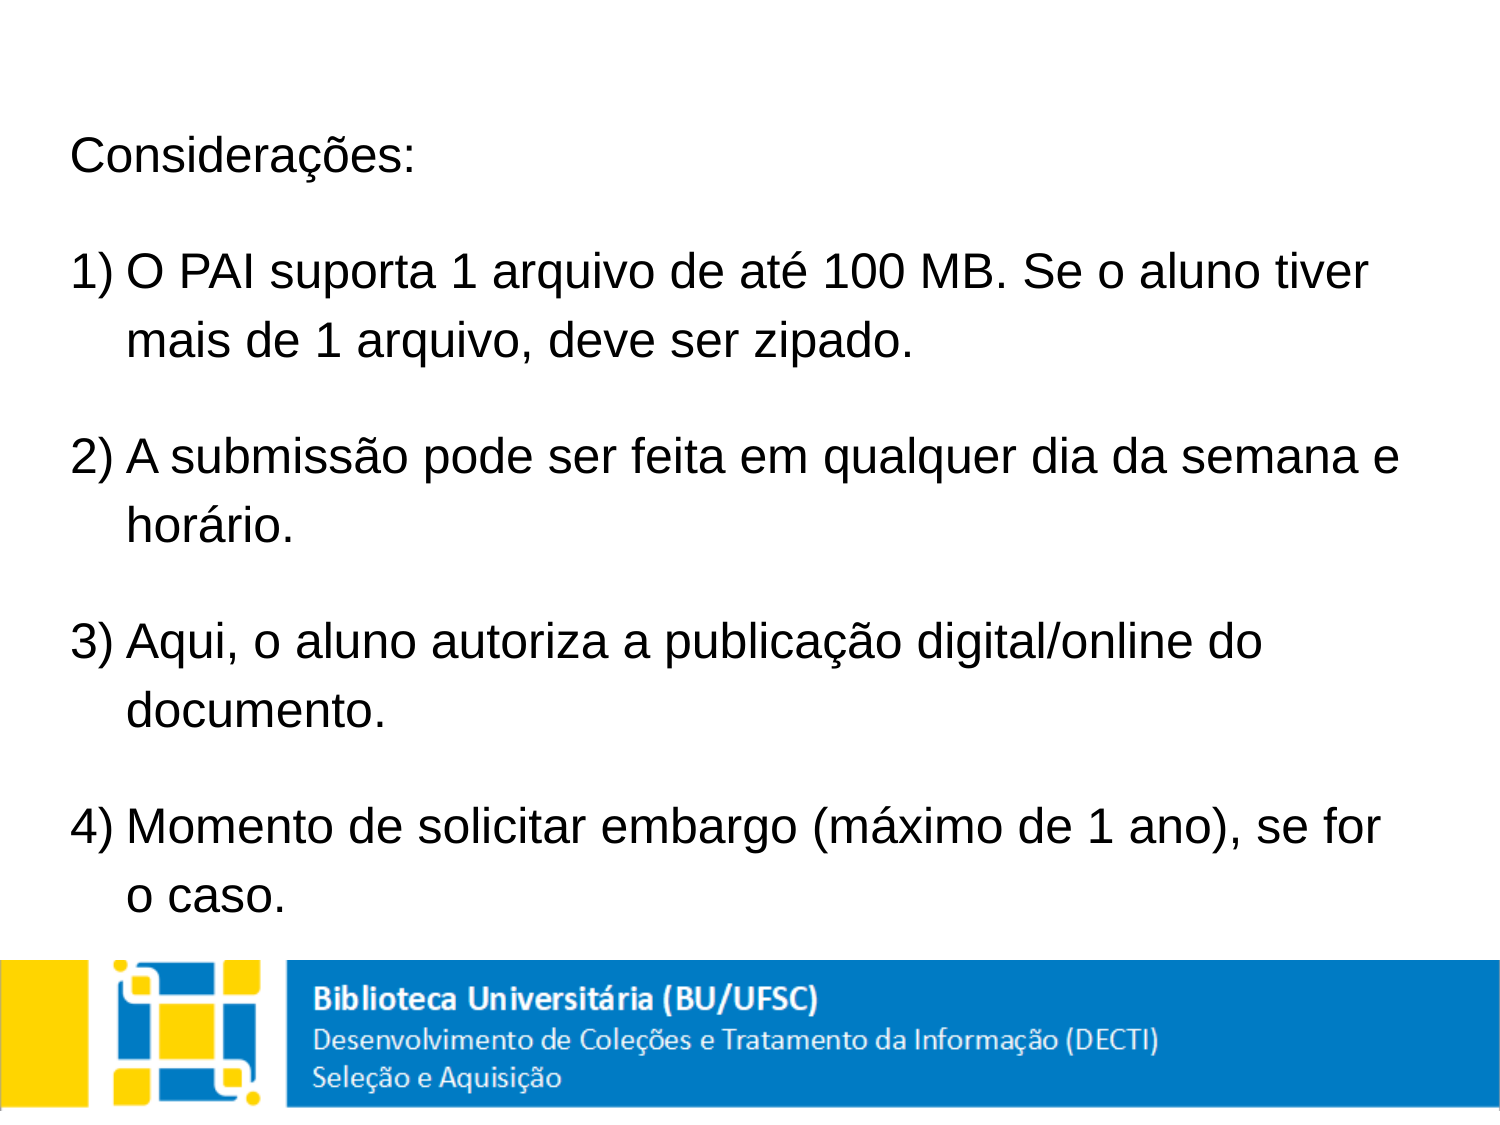

Considerações:
O PAI suporta 1 arquivo de até 100 MB. Se o aluno tiver mais de 1 arquivo, deve ser zipado.
A submissão pode ser feita em qualquer dia da semana e horário.
Aqui, o aluno autoriza a publicação digital/online do documento.
Momento de solicitar embargo (máximo de 1 ano), se for o caso.